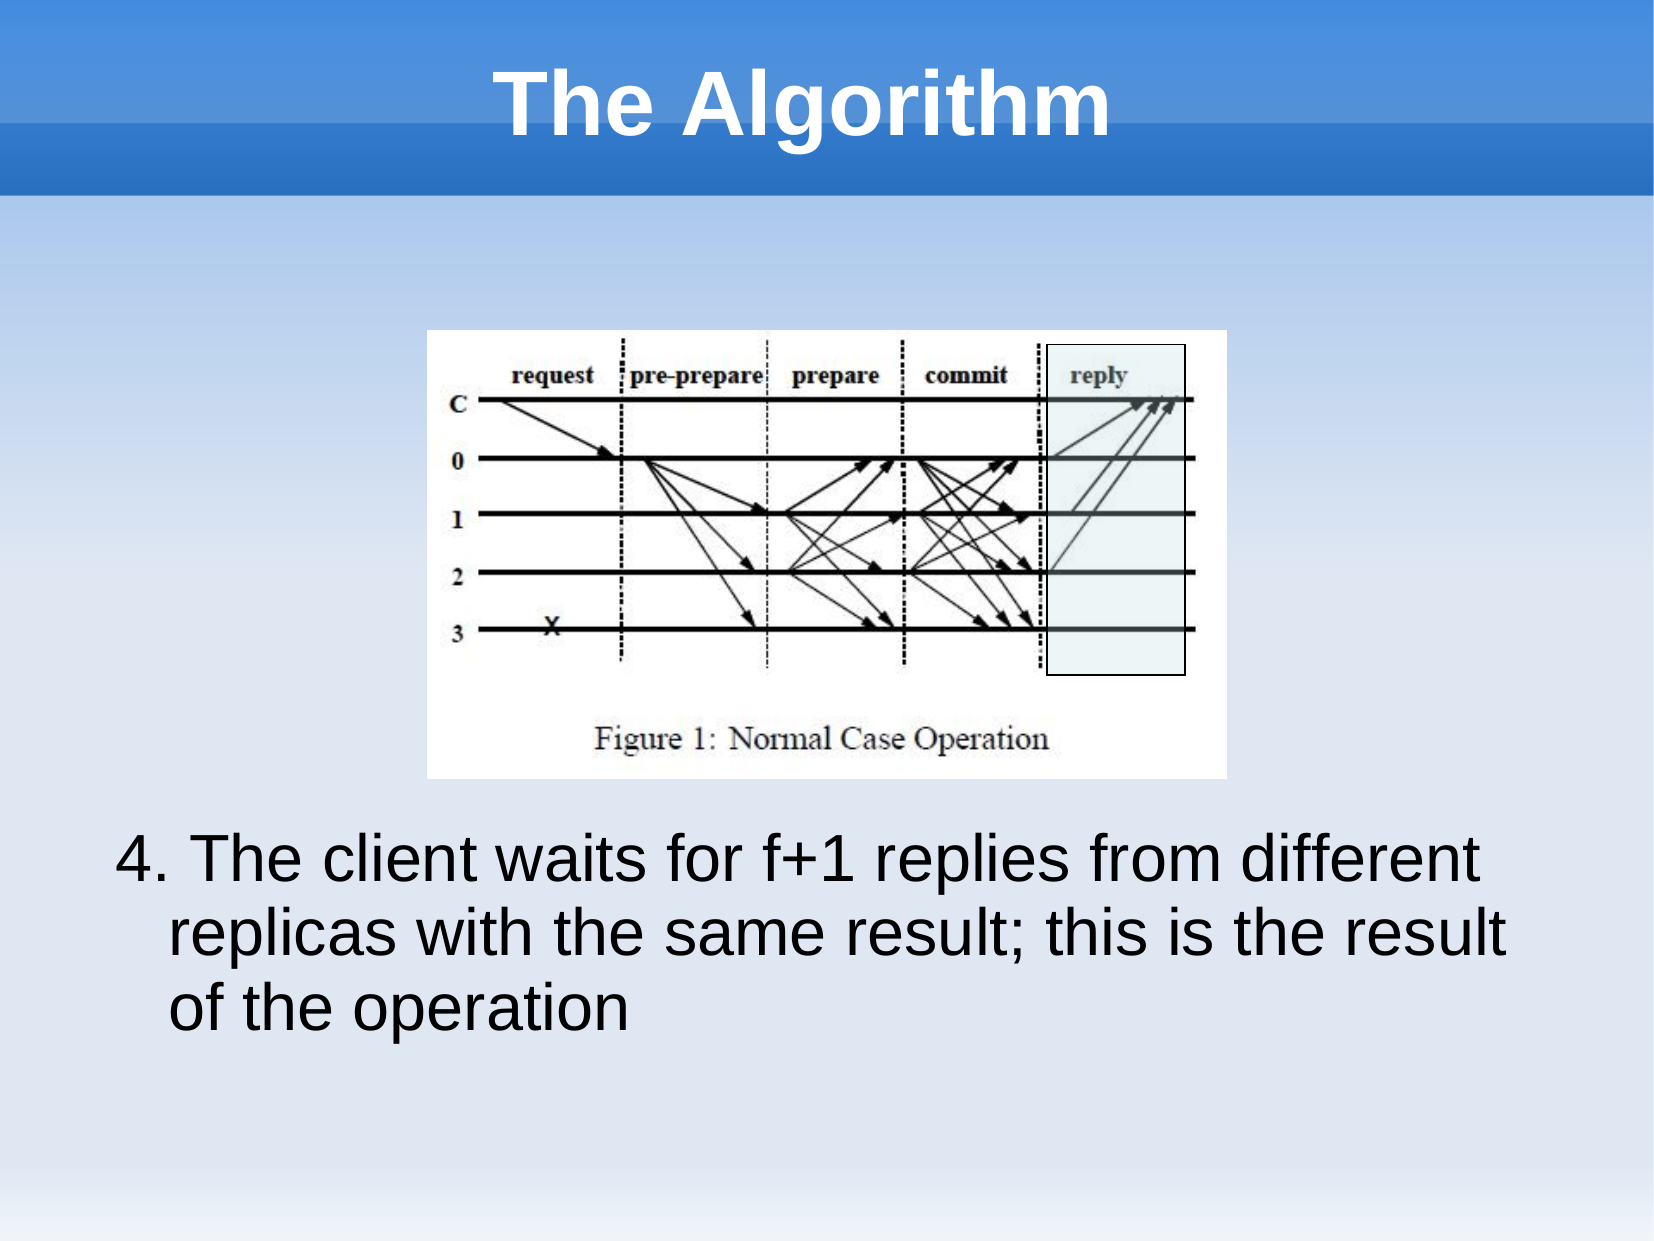

# The Algorithm
4. The client waits for f+1 replies from different replicas with the same result; this is the result of the operation